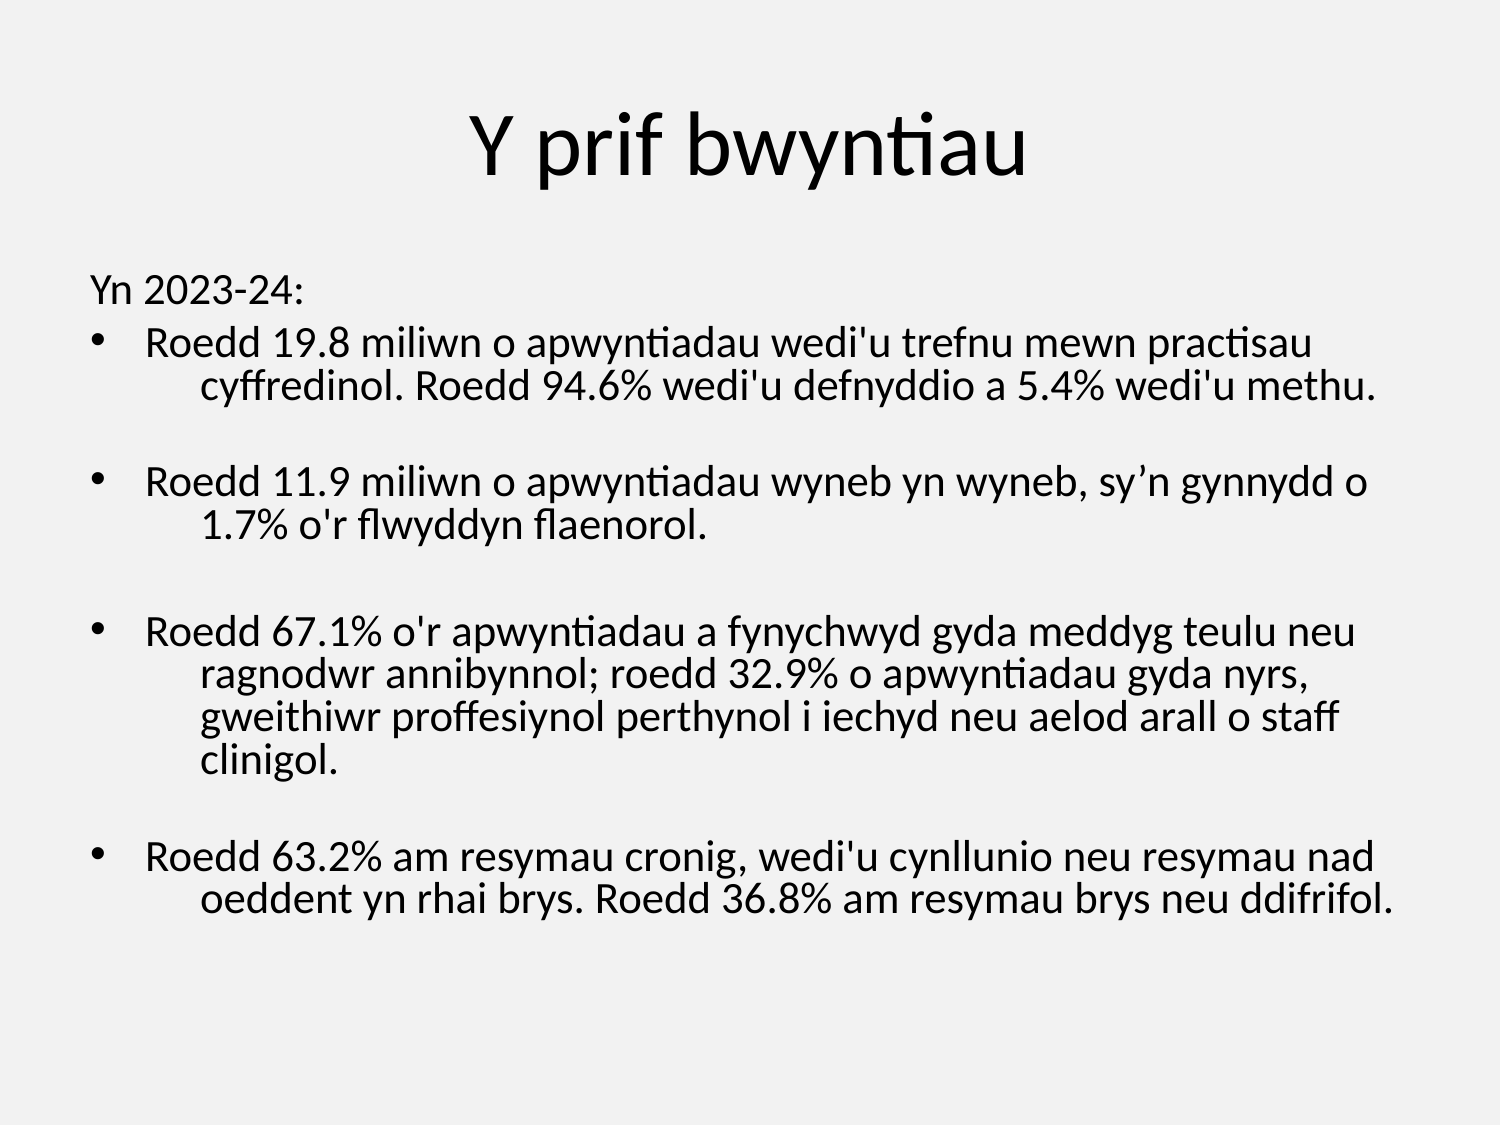

Y prif bwyntiau
# Yn 2023-24:
Roedd 19.8 miliwn o apwyntiadau wedi'u trefnu mewn practisau cyffredinol. Roedd 94.6% wedi'u defnyddio a 5.4% wedi'u methu.
Roedd 11.9 miliwn o apwyntiadau wyneb yn wyneb, sy’n gynnydd o 1.7% o'r flwyddyn flaenorol.
Roedd 67.1% o'r apwyntiadau a fynychwyd gyda meddyg teulu neu ragnodwr annibynnol; roedd 32.9% o apwyntiadau gyda nyrs, gweithiwr proffesiynol perthynol i iechyd neu aelod arall o staff clinigol.
Roedd 63.2% am resymau cronig, wedi'u cynllunio neu resymau nad oeddent yn rhai brys. Roedd 36.8% am resymau brys neu ddifrifol.